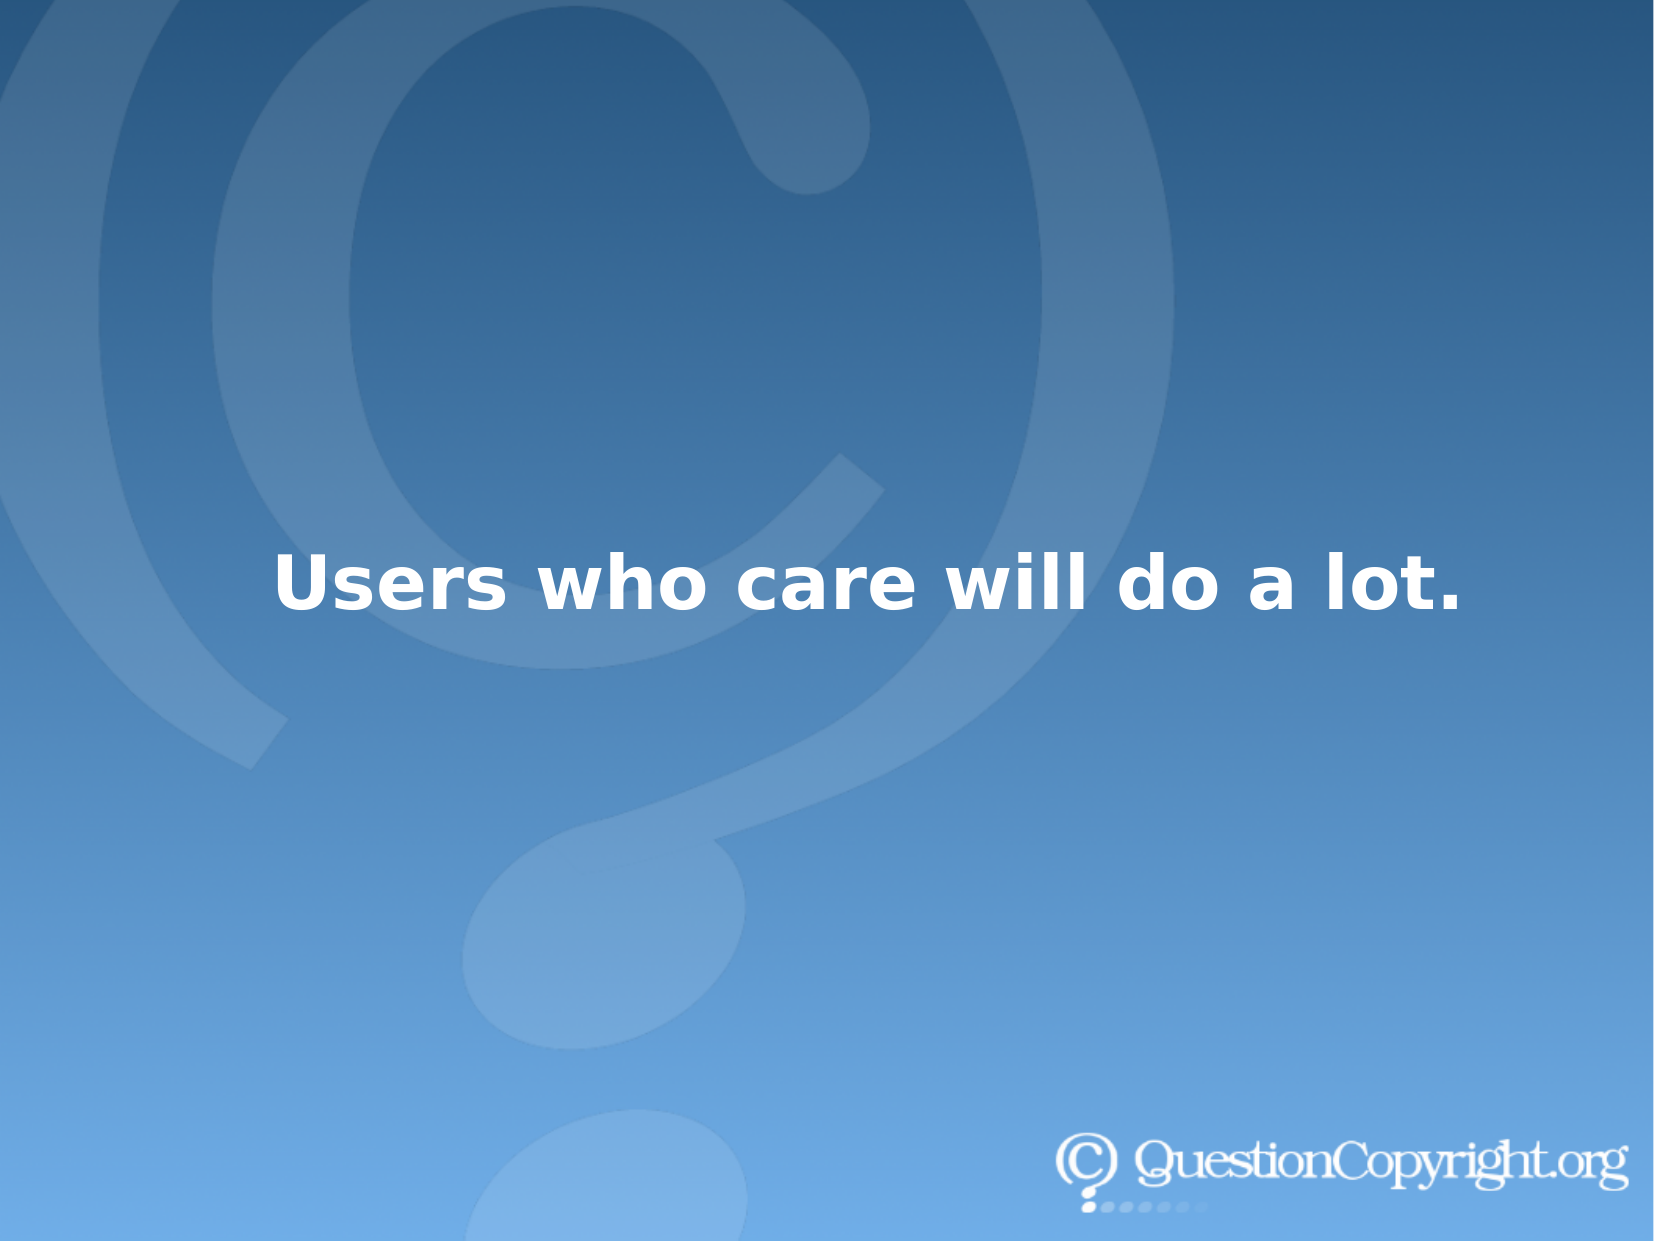

Users who care will do a lot.